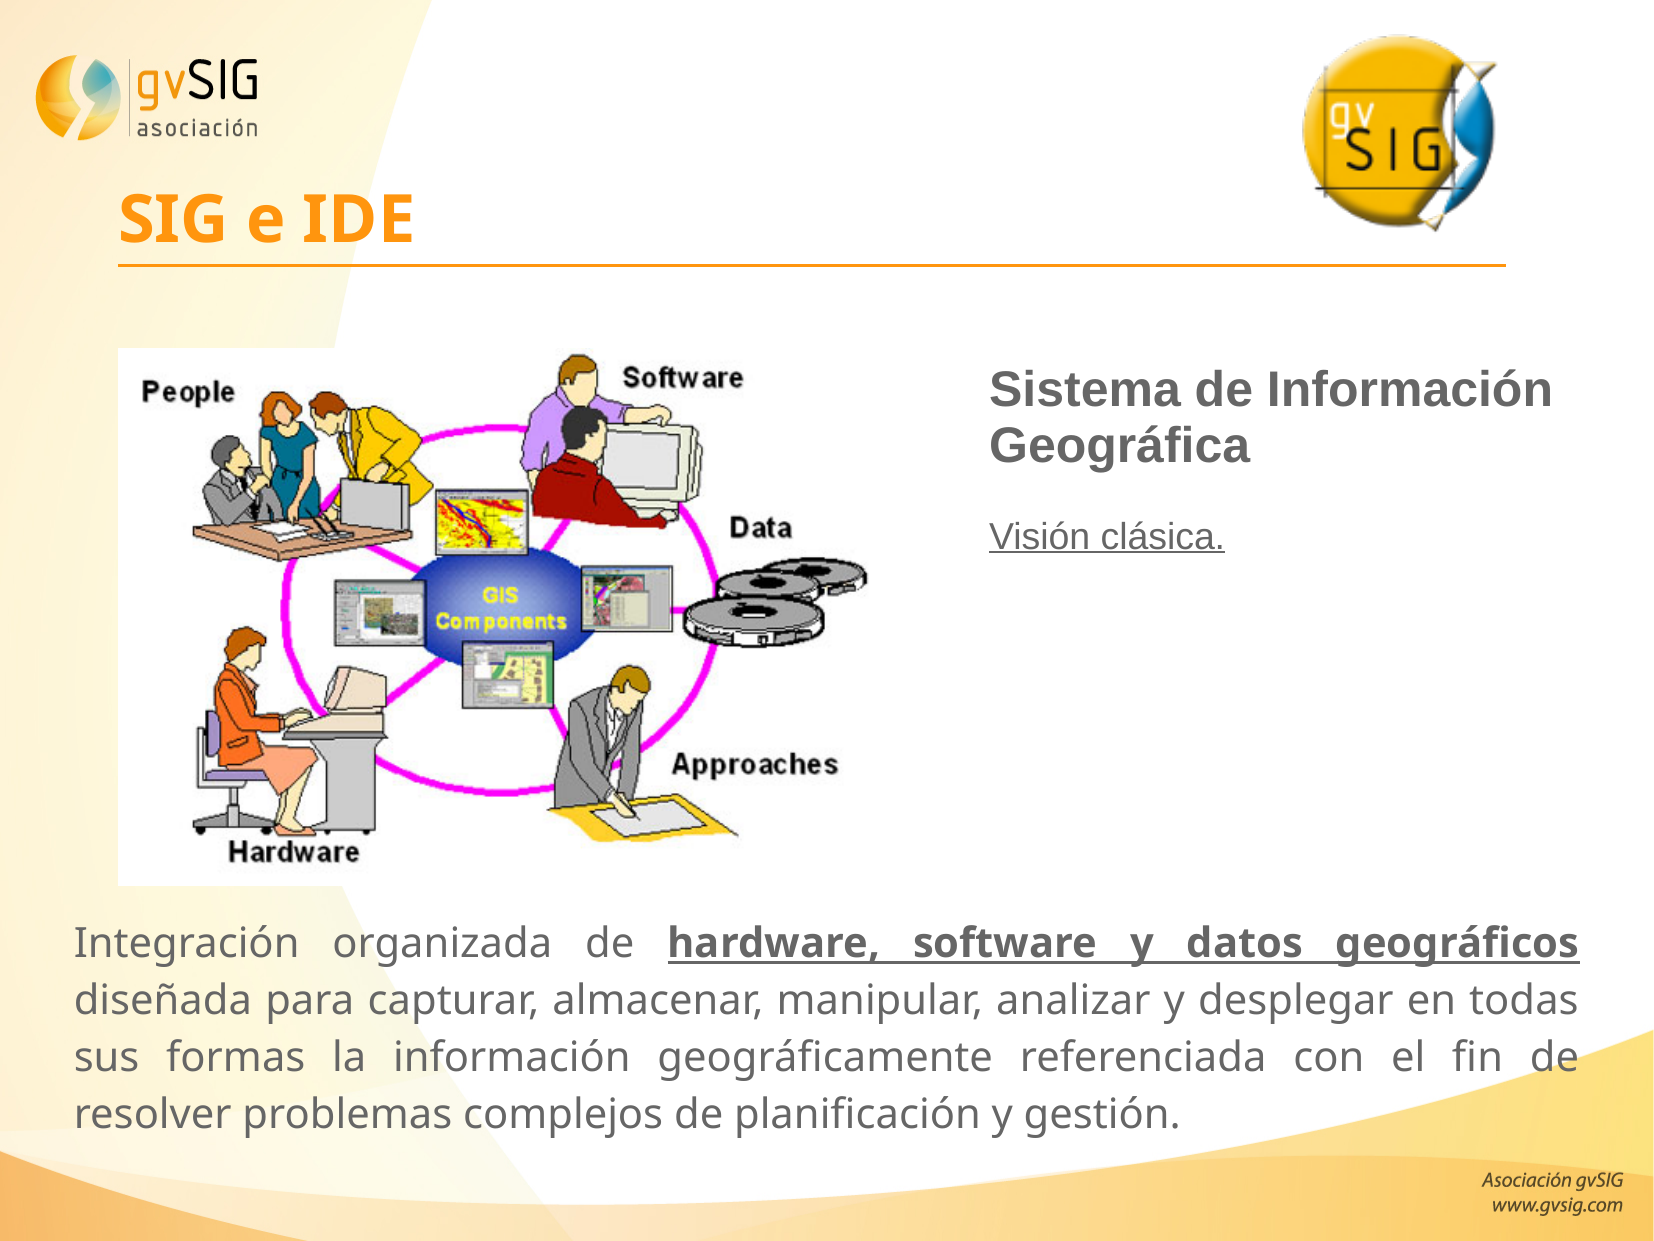

SIG e IDE
Sistema de Información Geográfica
Visión clásica.
Integración organizada de hardware, software y datos geográficos diseñada para capturar, almacenar, manipular, analizar y desplegar en todas sus formas la información geográficamente referenciada con el fin de resolver problemas complejos de planificación y gestión.